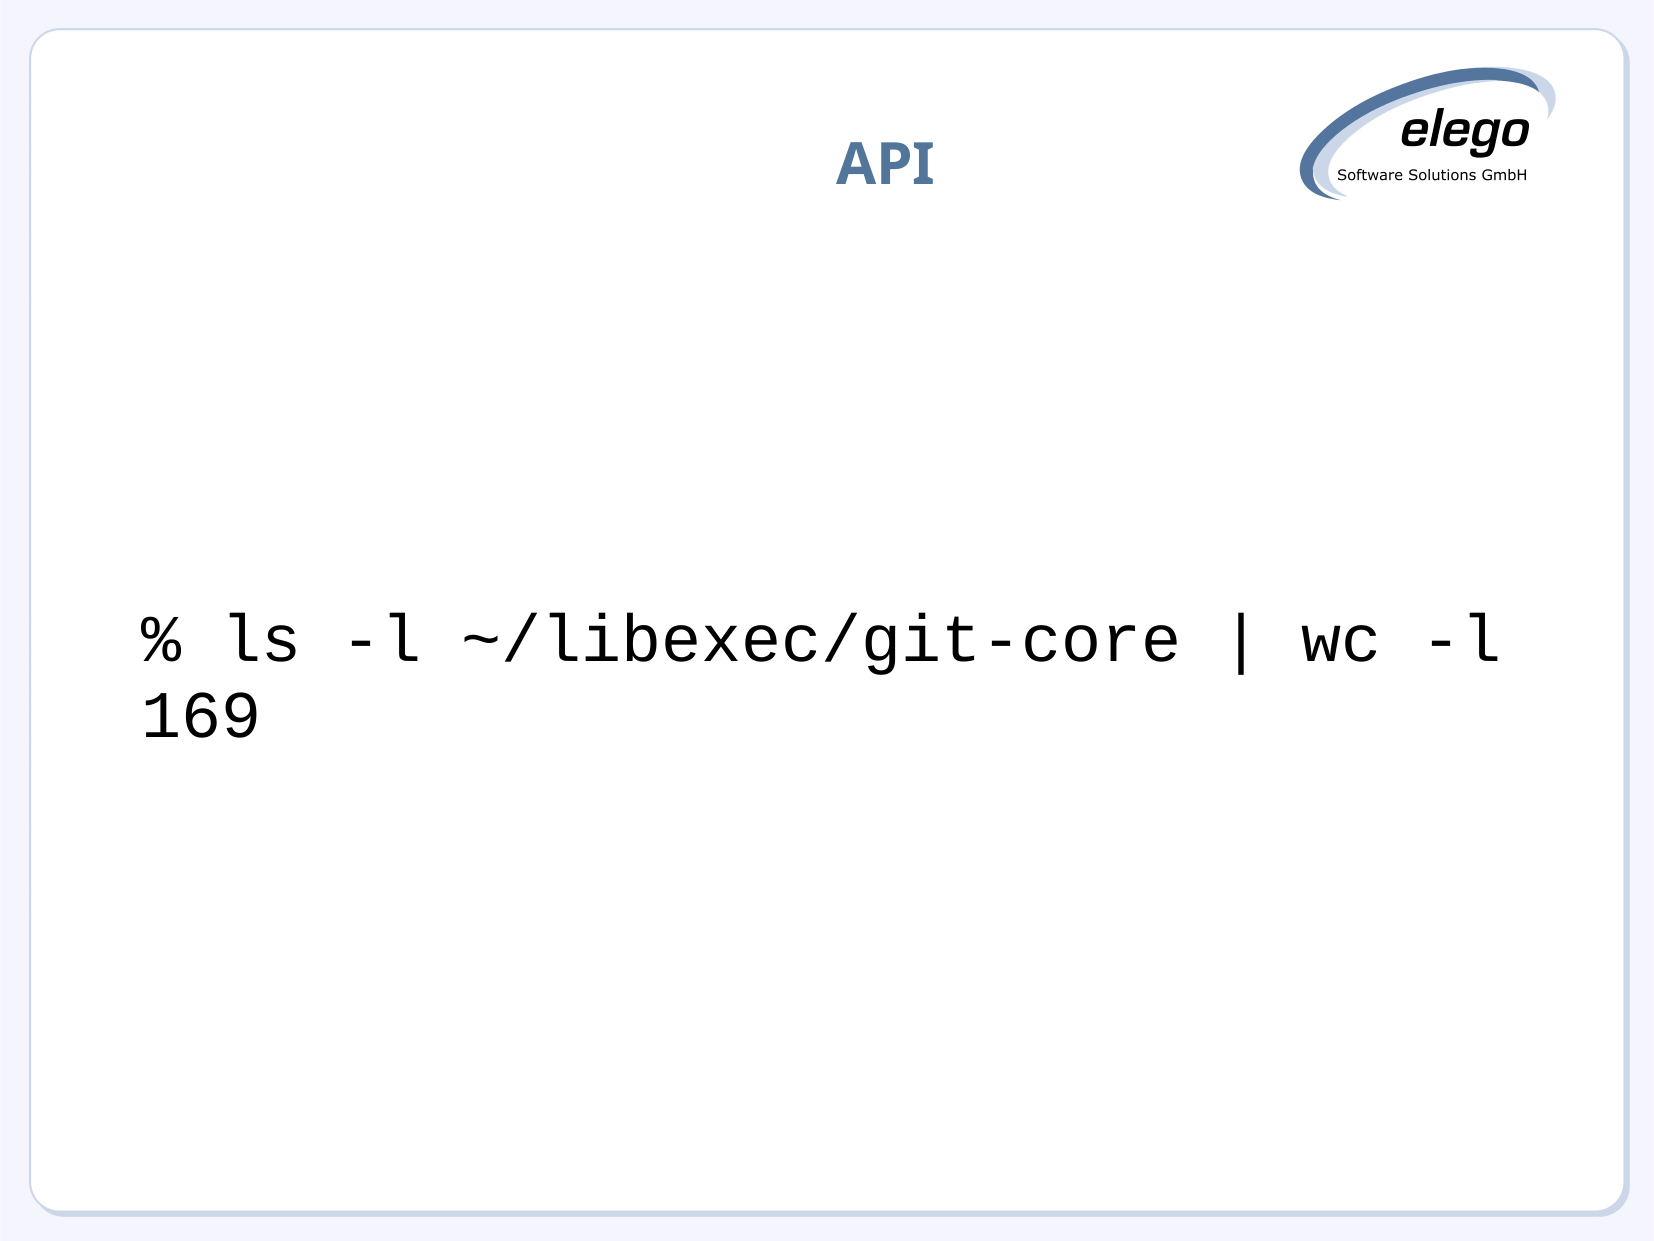

# API
% ls -l ~/libexec/git-core | wc -l
169